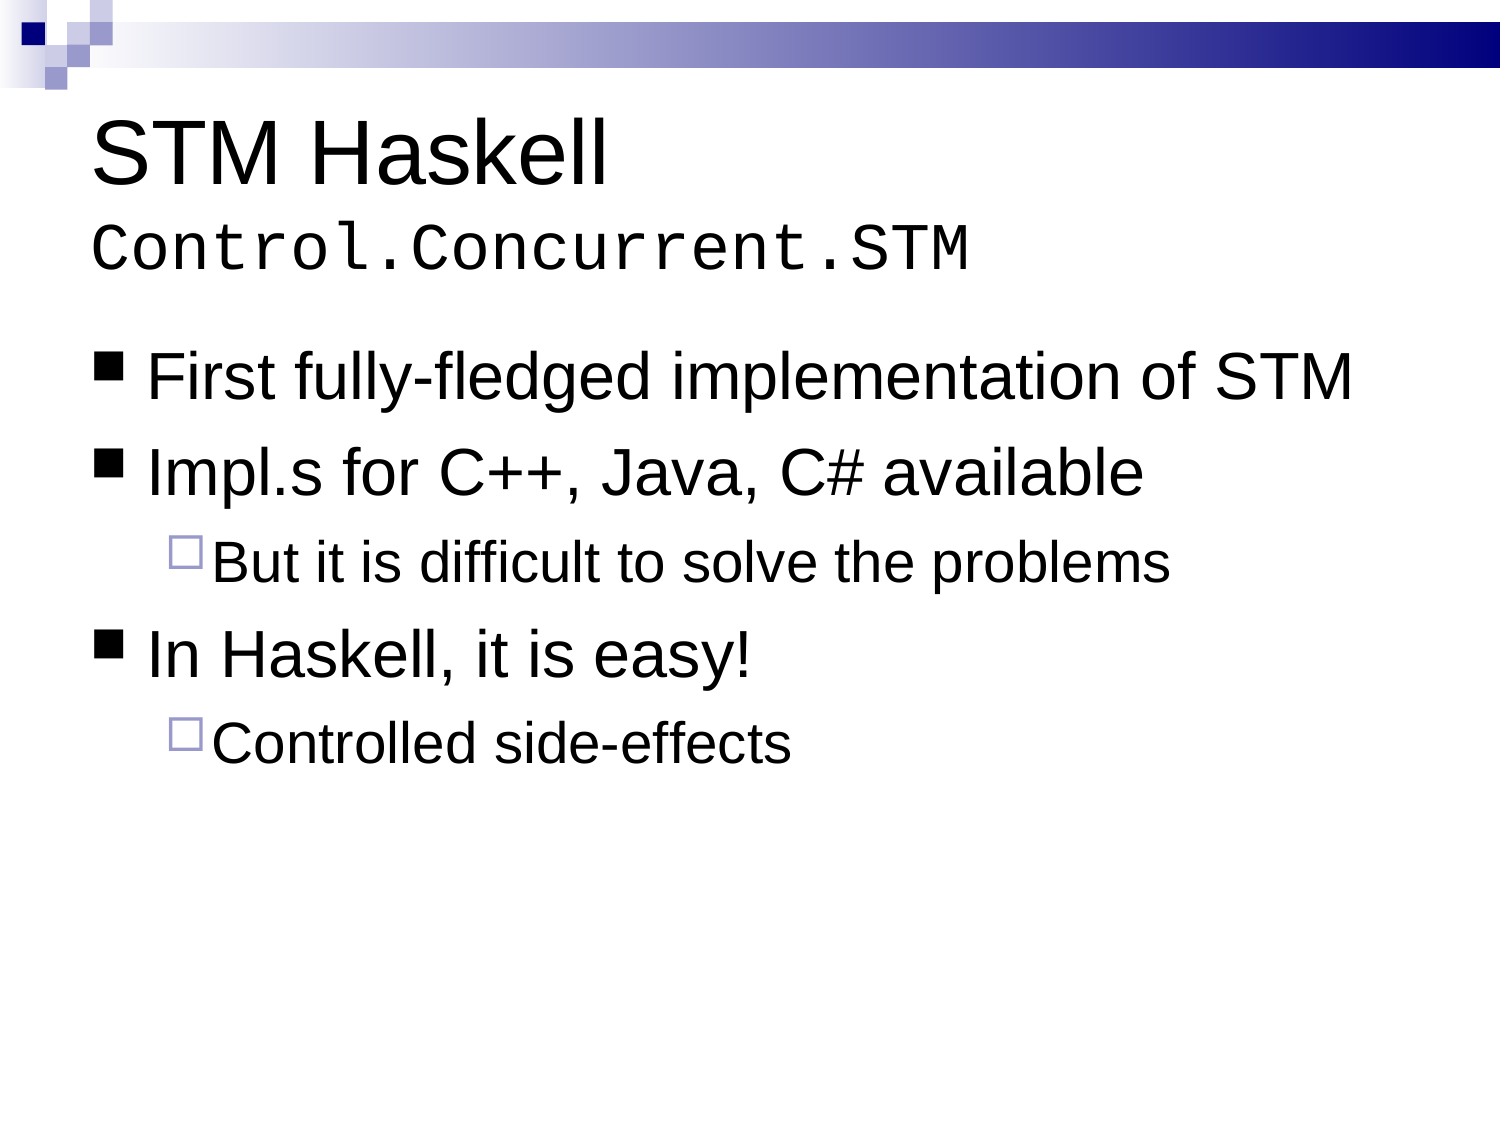

# STM Haskell Control.Concurrent.STM
First fully-fledged implementation of STM
Impl.s for C++, Java, C# available
But it is difficult to solve the problems
In Haskell, it is easy!
Controlled side-effects